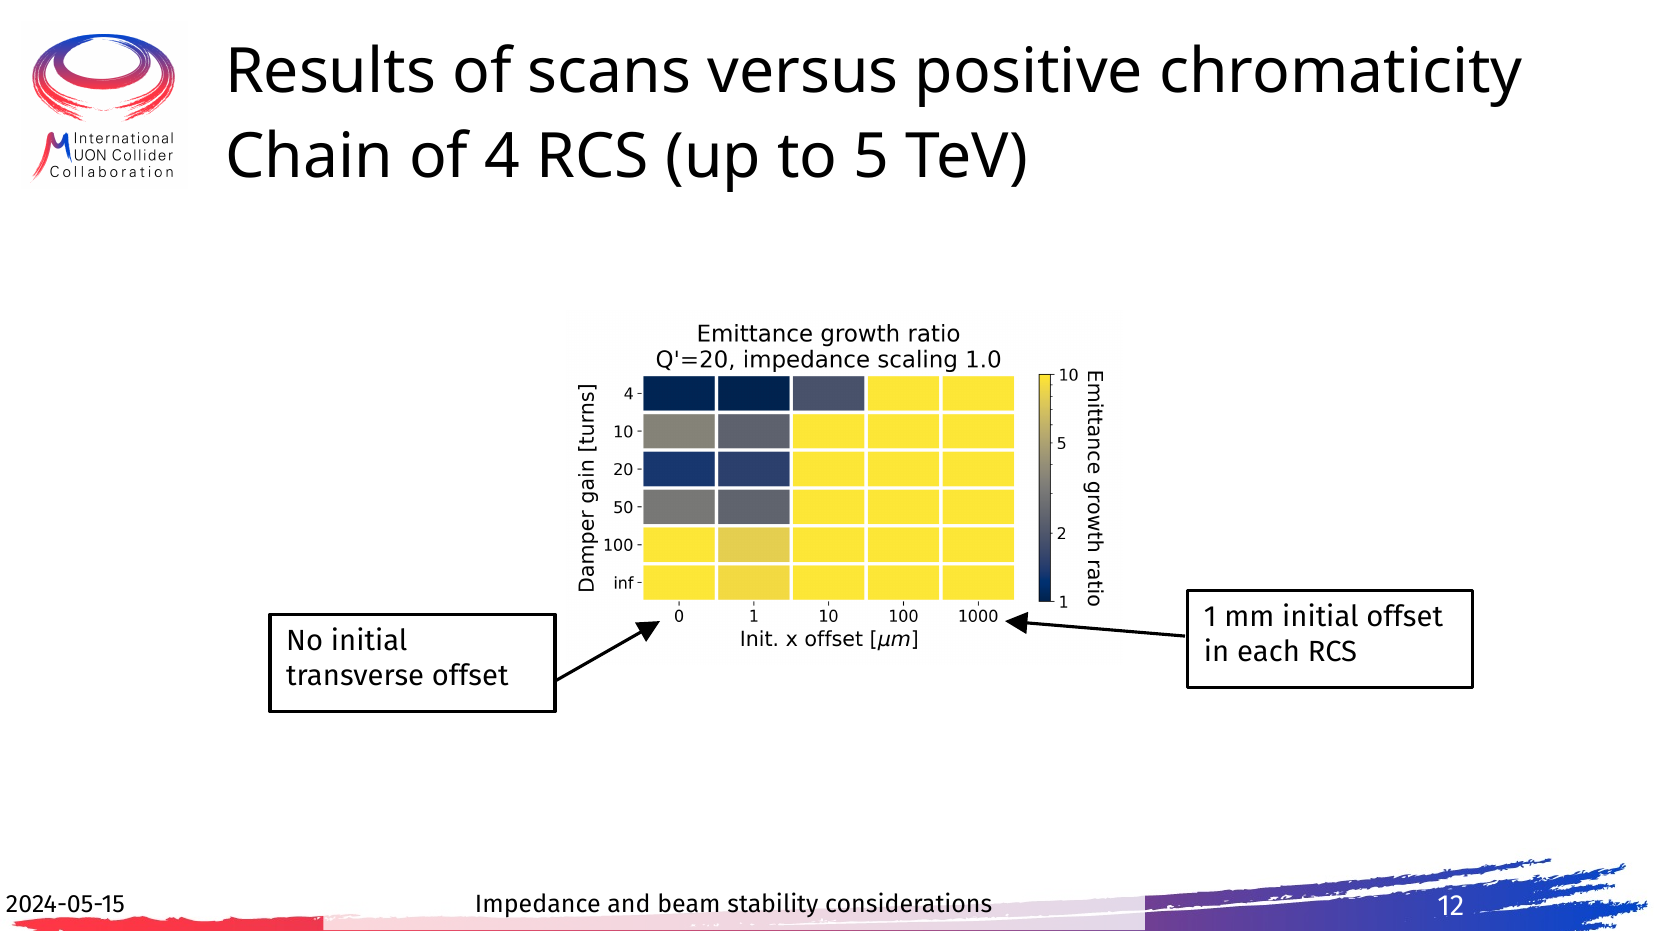

# Results of scans versus positive chromaticity Chain of 4 RCS (up to 5 TeV)
1 mm initial offset in each RCS
No initial transverse offset
2024-05-15
Impedance and beam stability considerations
12